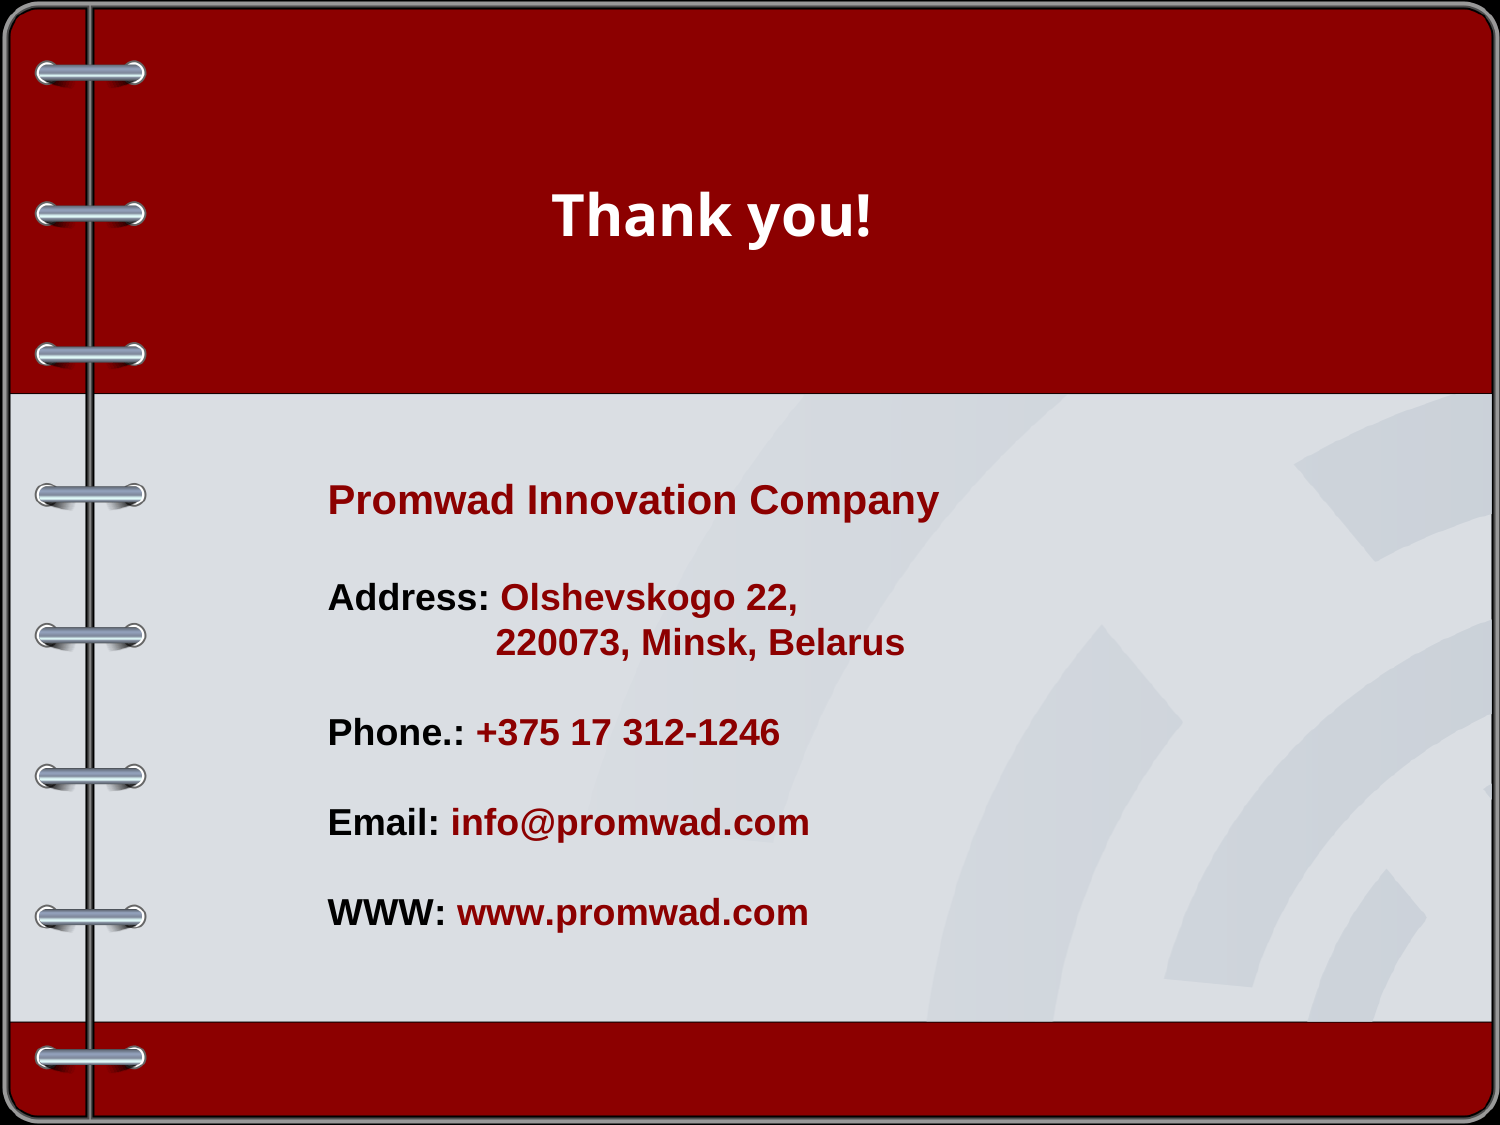

Thank you!
Promwad Innovation Company
Address: Olshevskogo 22,
 220073, Minsk, Belarus
Phone.: +375 17 312-1246
Email: info@promwad.com
WWW: www.promwad.com